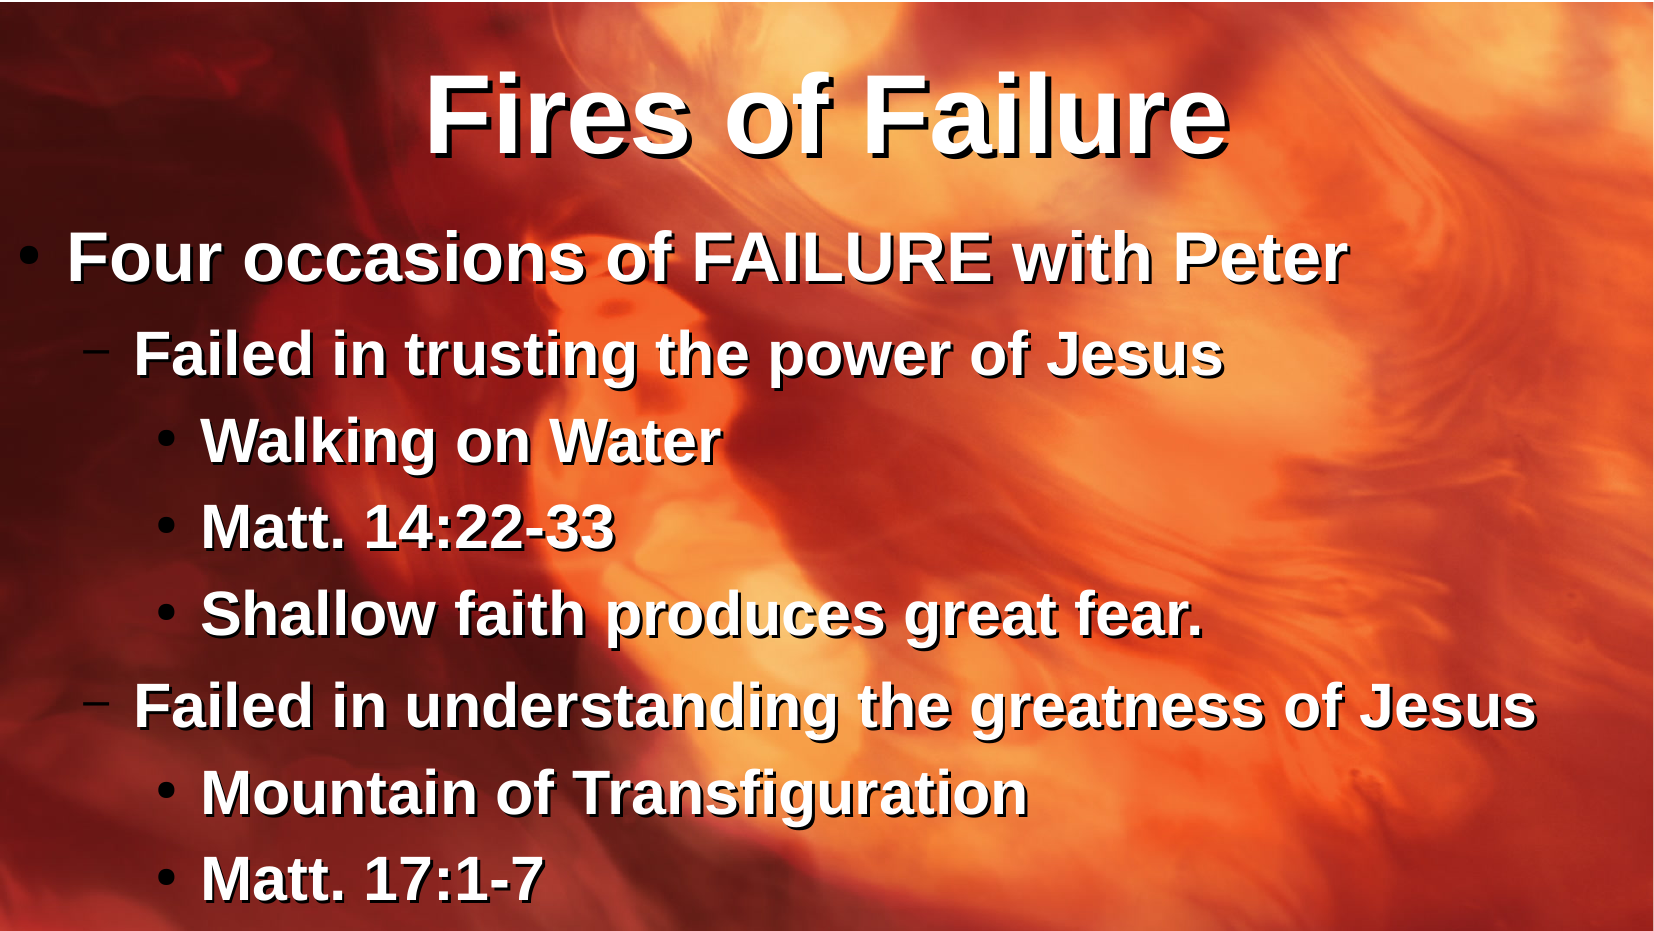

# Fires of Failure
Four occasions of FAILURE with Peter
Failed in trusting the power of Jesus
Walking on Water
Matt. 14:22-33
Shallow faith produces great fear.
Failed in understanding the greatness of Jesus
Mountain of Transfiguration
Matt. 17:1-7